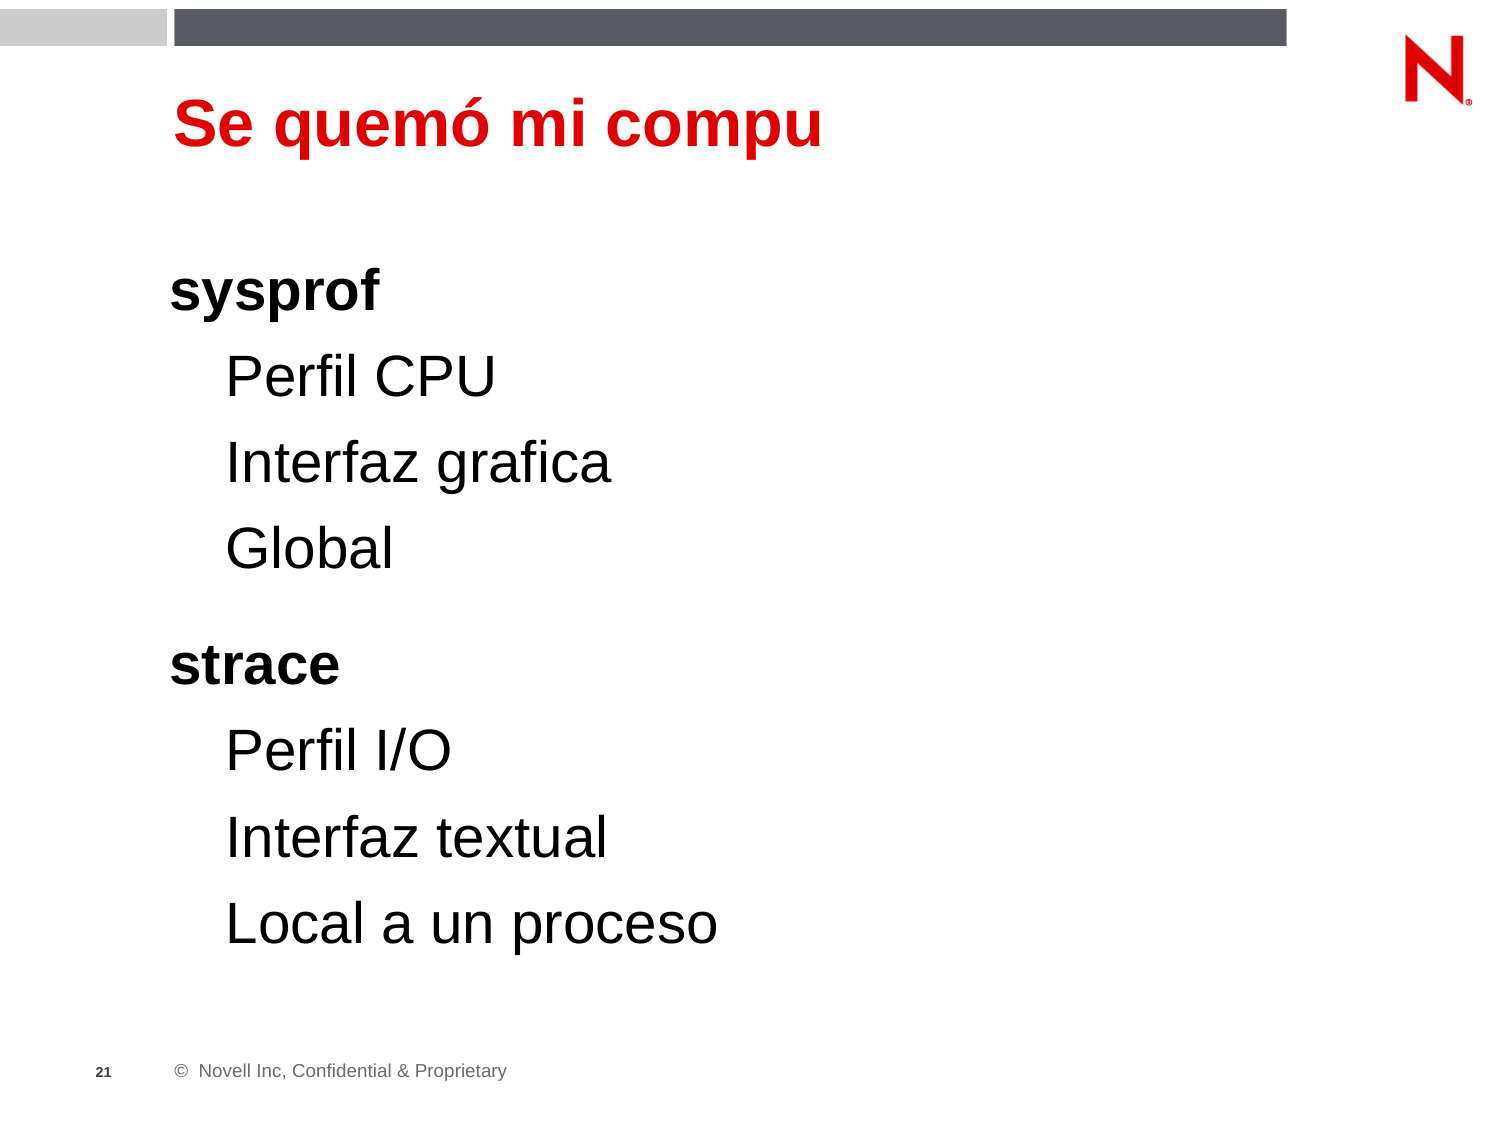

# Se quemó mi compu
sysprof
Perfil CPU
Interfaz grafica
Global
strace
Perfil I/O
Interfaz textual
Local a un proceso